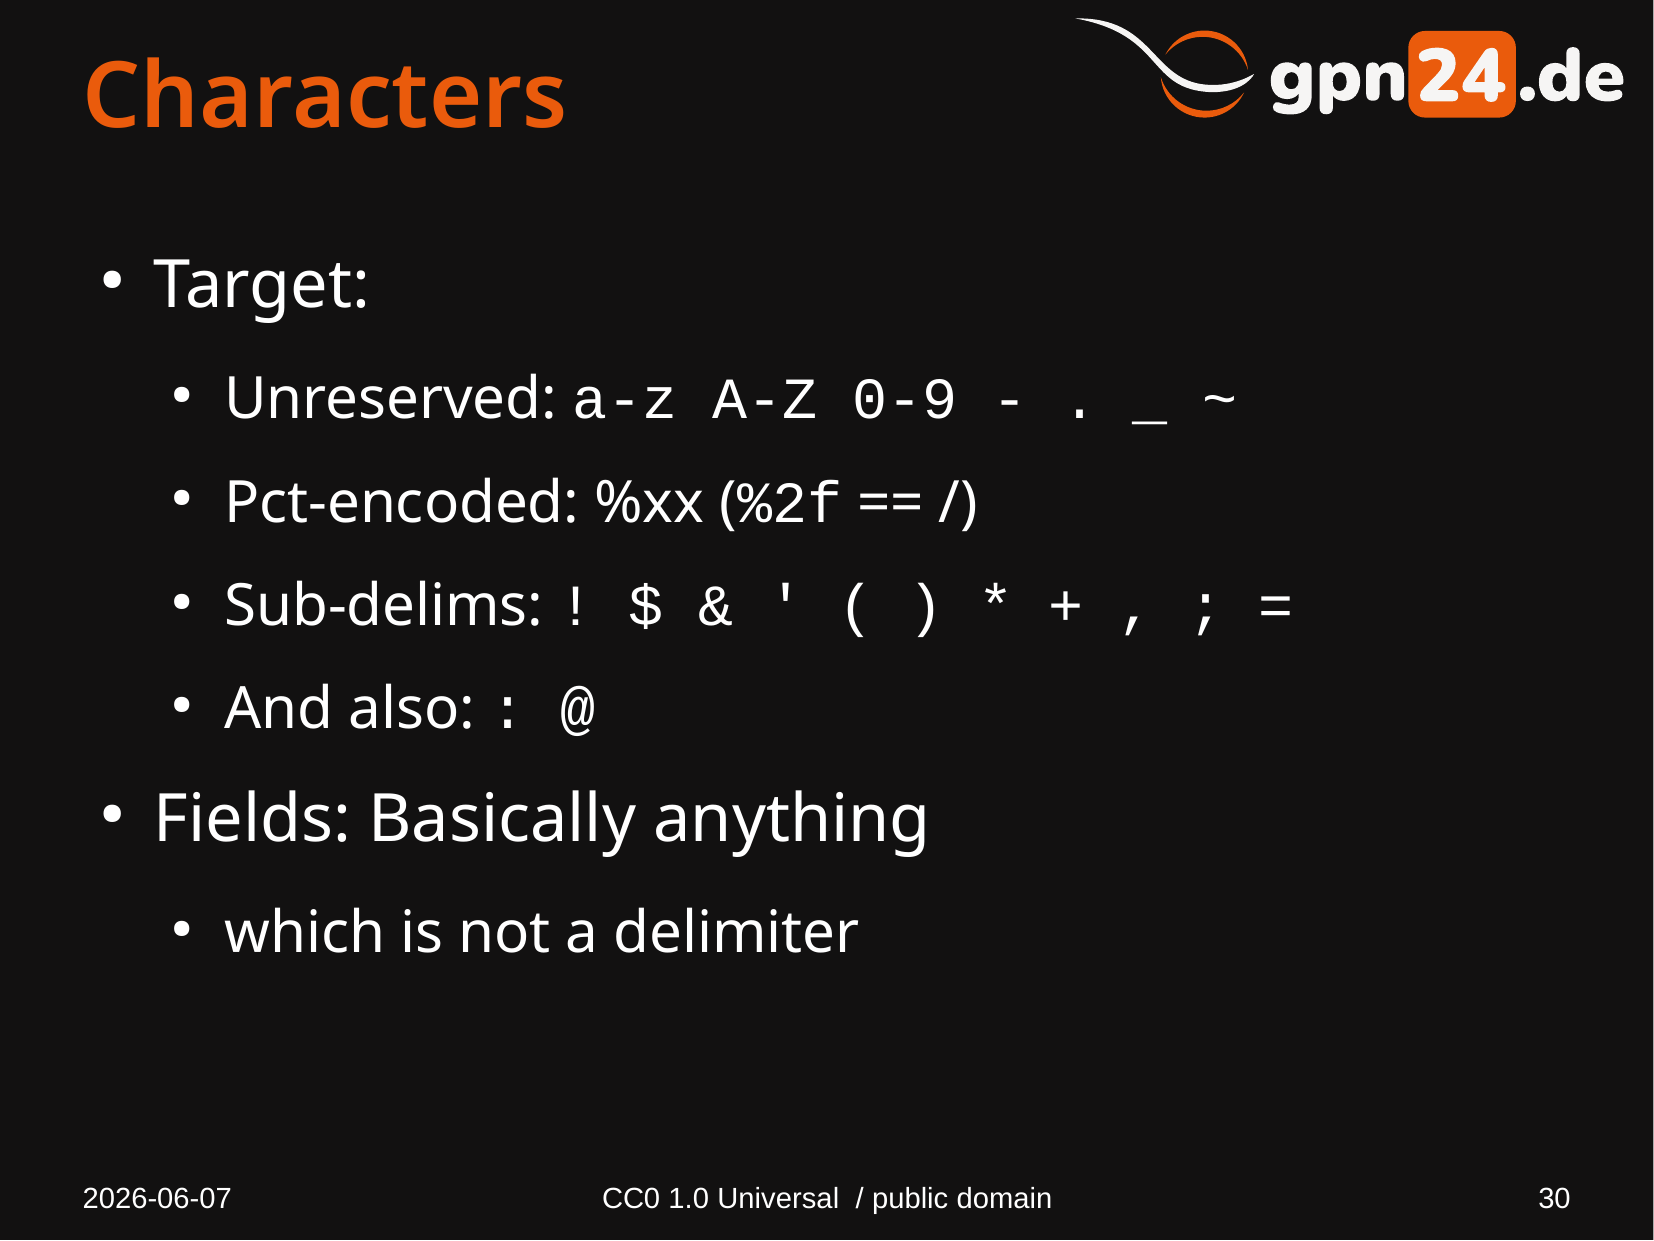

# Characters
Target:
Unreserved: a-z A-Z 0-9 - . _ ~
Pct-encoded: %xx (%2f == /)
Sub-delims: ! $ & ' ( ) * + , ; =
And also: : @
Fields: Basically anything
which is not a delimiter
2026-06-07
CC0 1.0 Universal / public domain
30